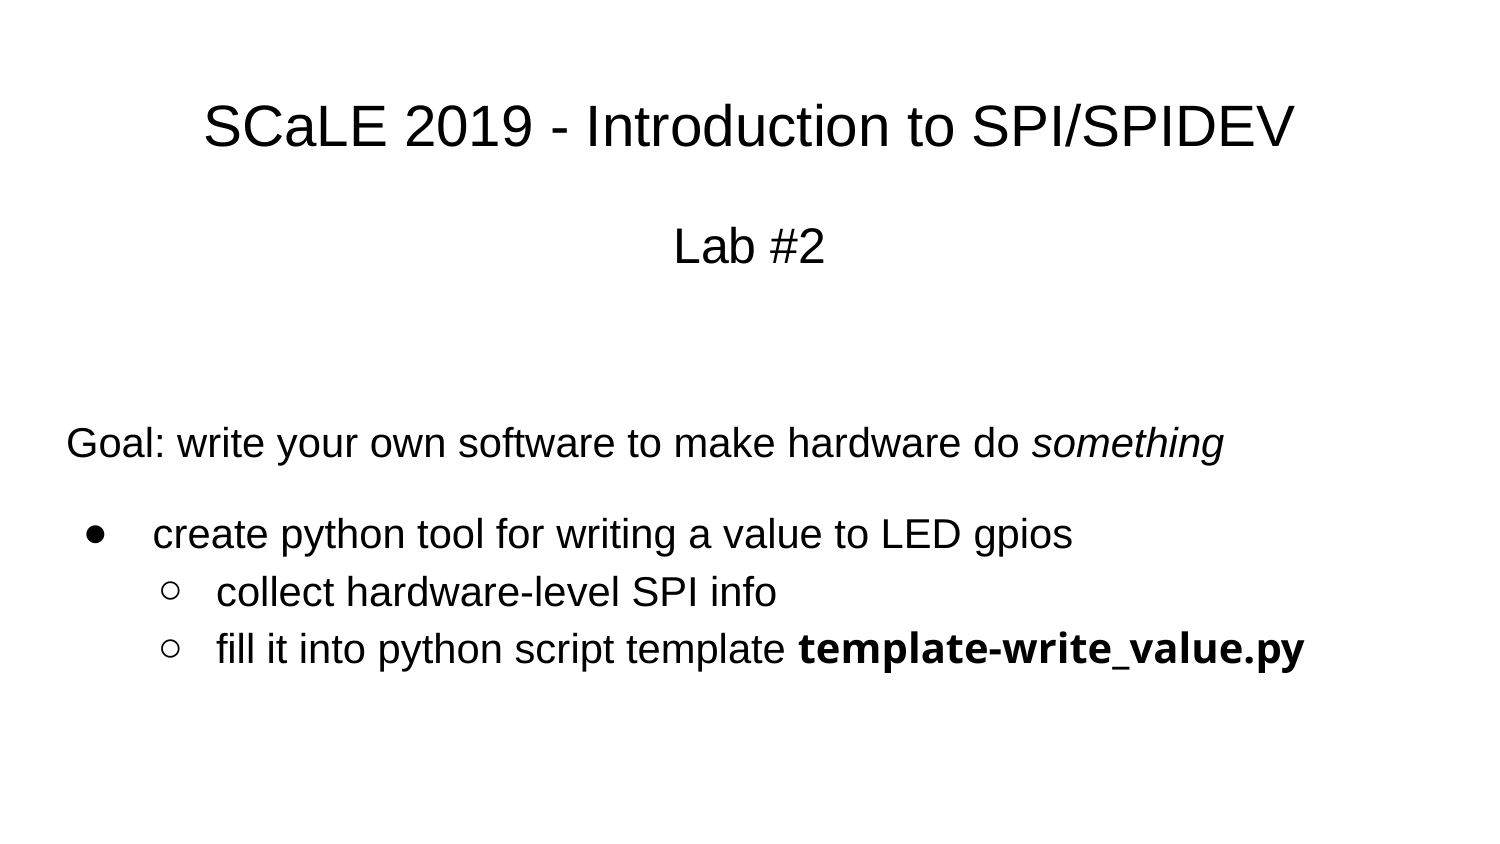

# SCaLE 2019 - Introduction to SPI/SPIDEV
Lab #2
Goal: write your own software to make hardware do something
 create python tool for writing a value to LED gpios
collect hardware-level SPI info
fill it into python script template template-write_value.py